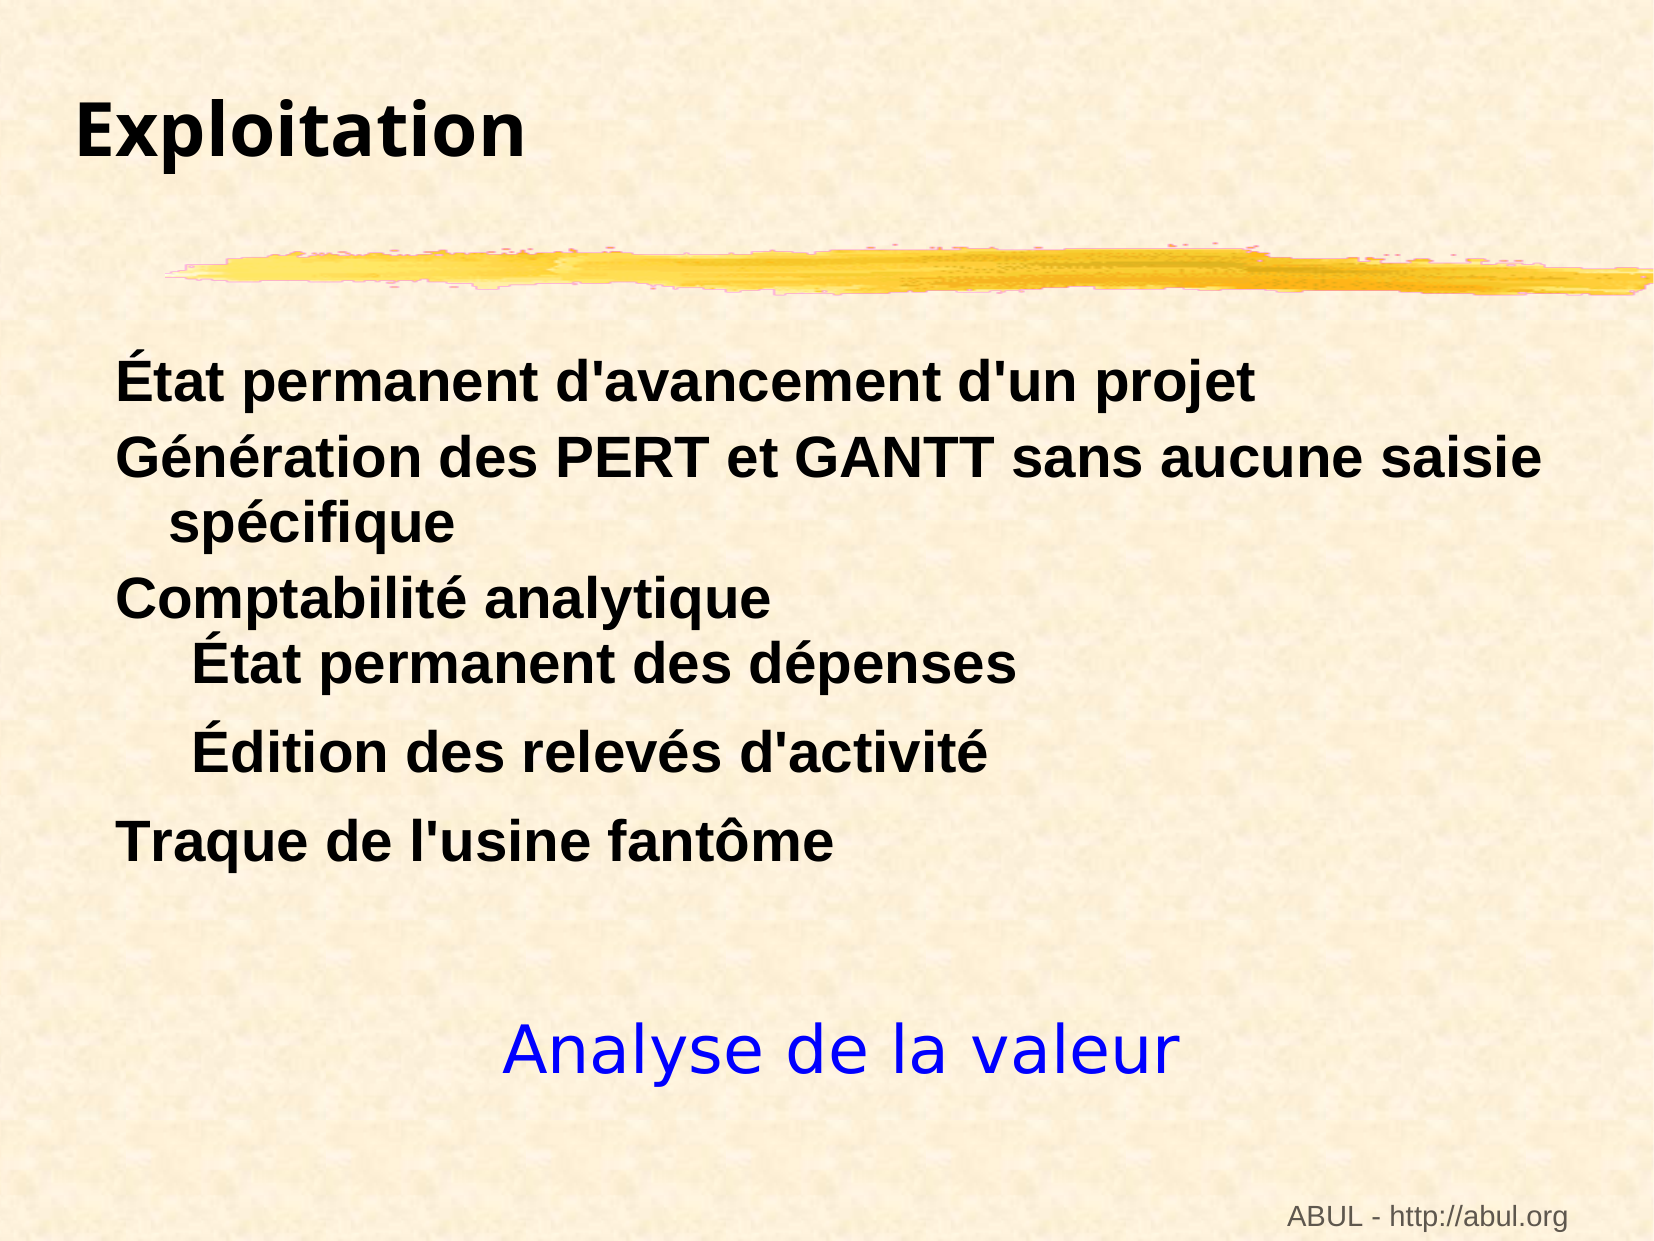

# Exploitation
État permanent d'avancement d'un projet
Génération des PERT et GANTT sans aucune saisie spécifique
Comptabilité analytique
État permanent des dépenses
Édition des relevés d'activité
Traque de l'usine fantôme
Analyse de la valeur